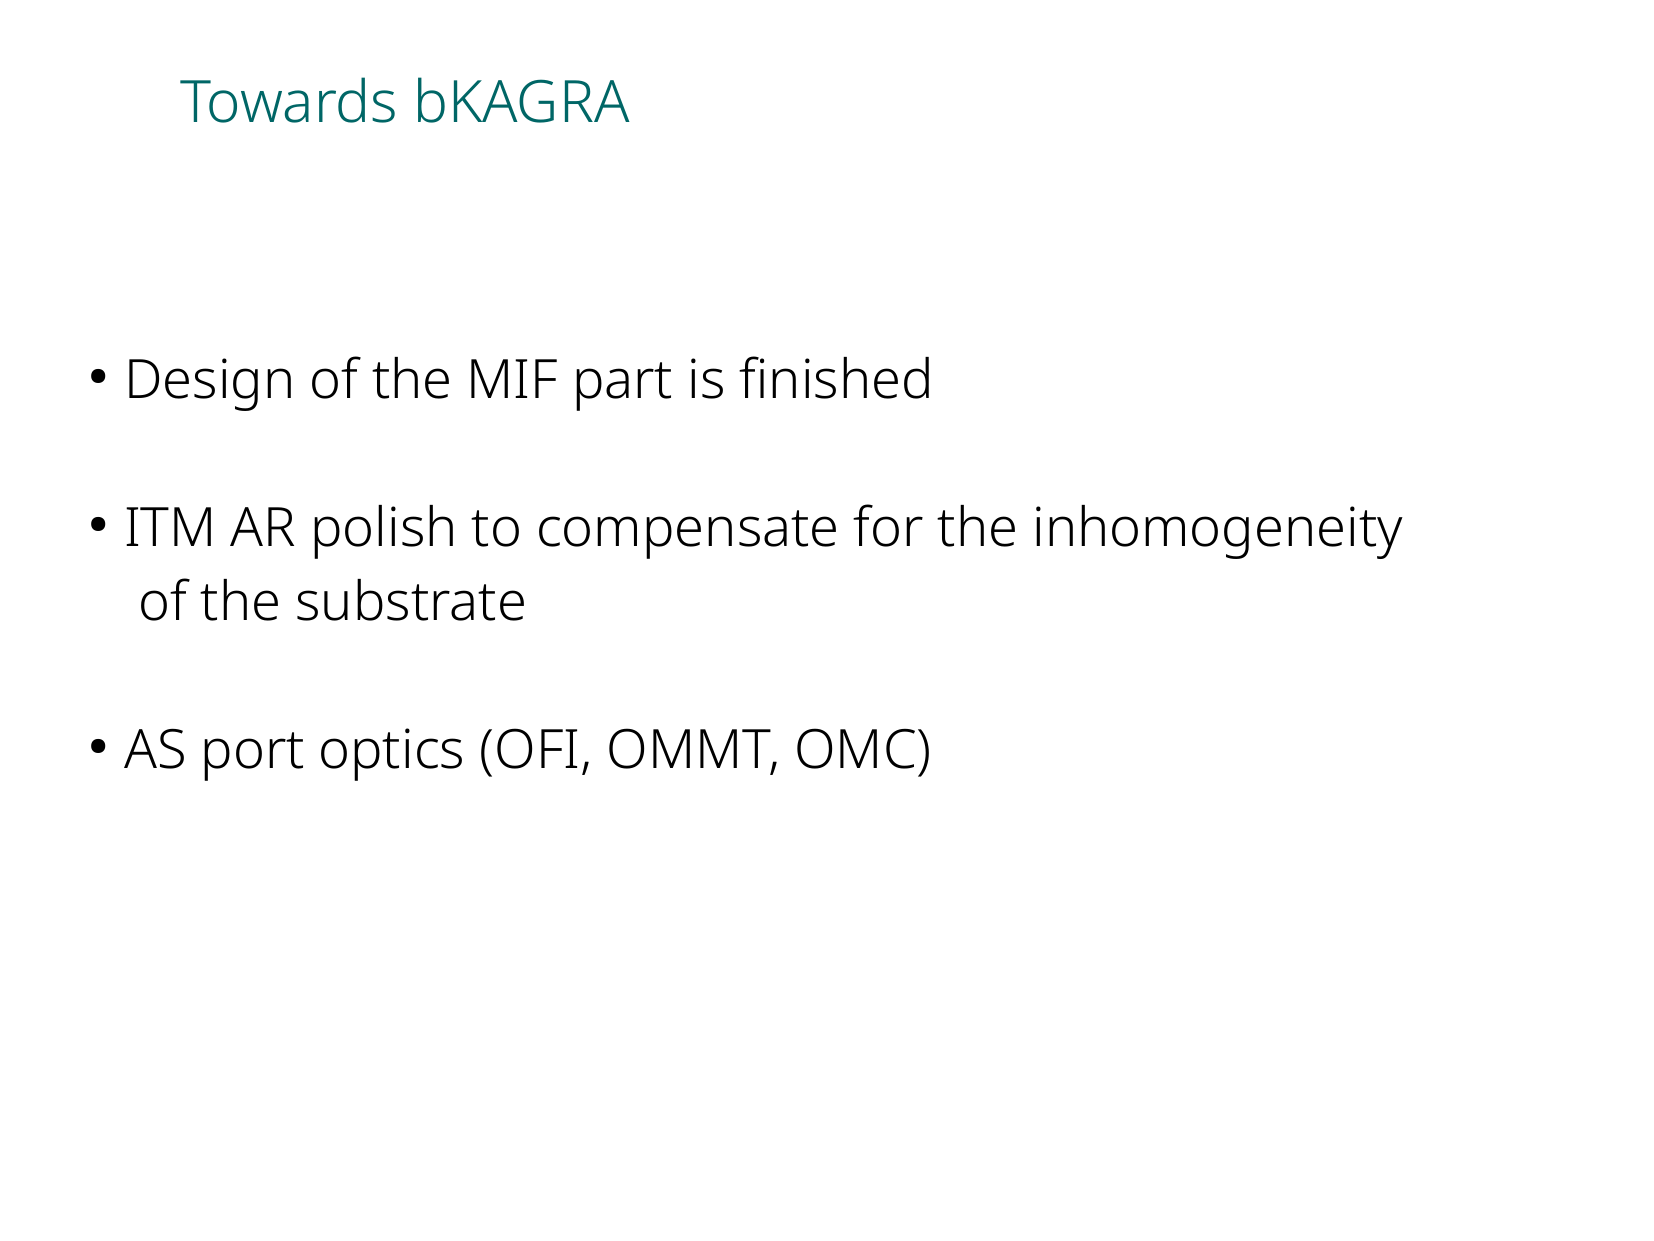

Towards bKAGRA
Design of the MIF part is finished
ITM AR polish to compensate for the inhomogeneity
 of the substrate
AS port optics (OFI, OMMT, OMC)